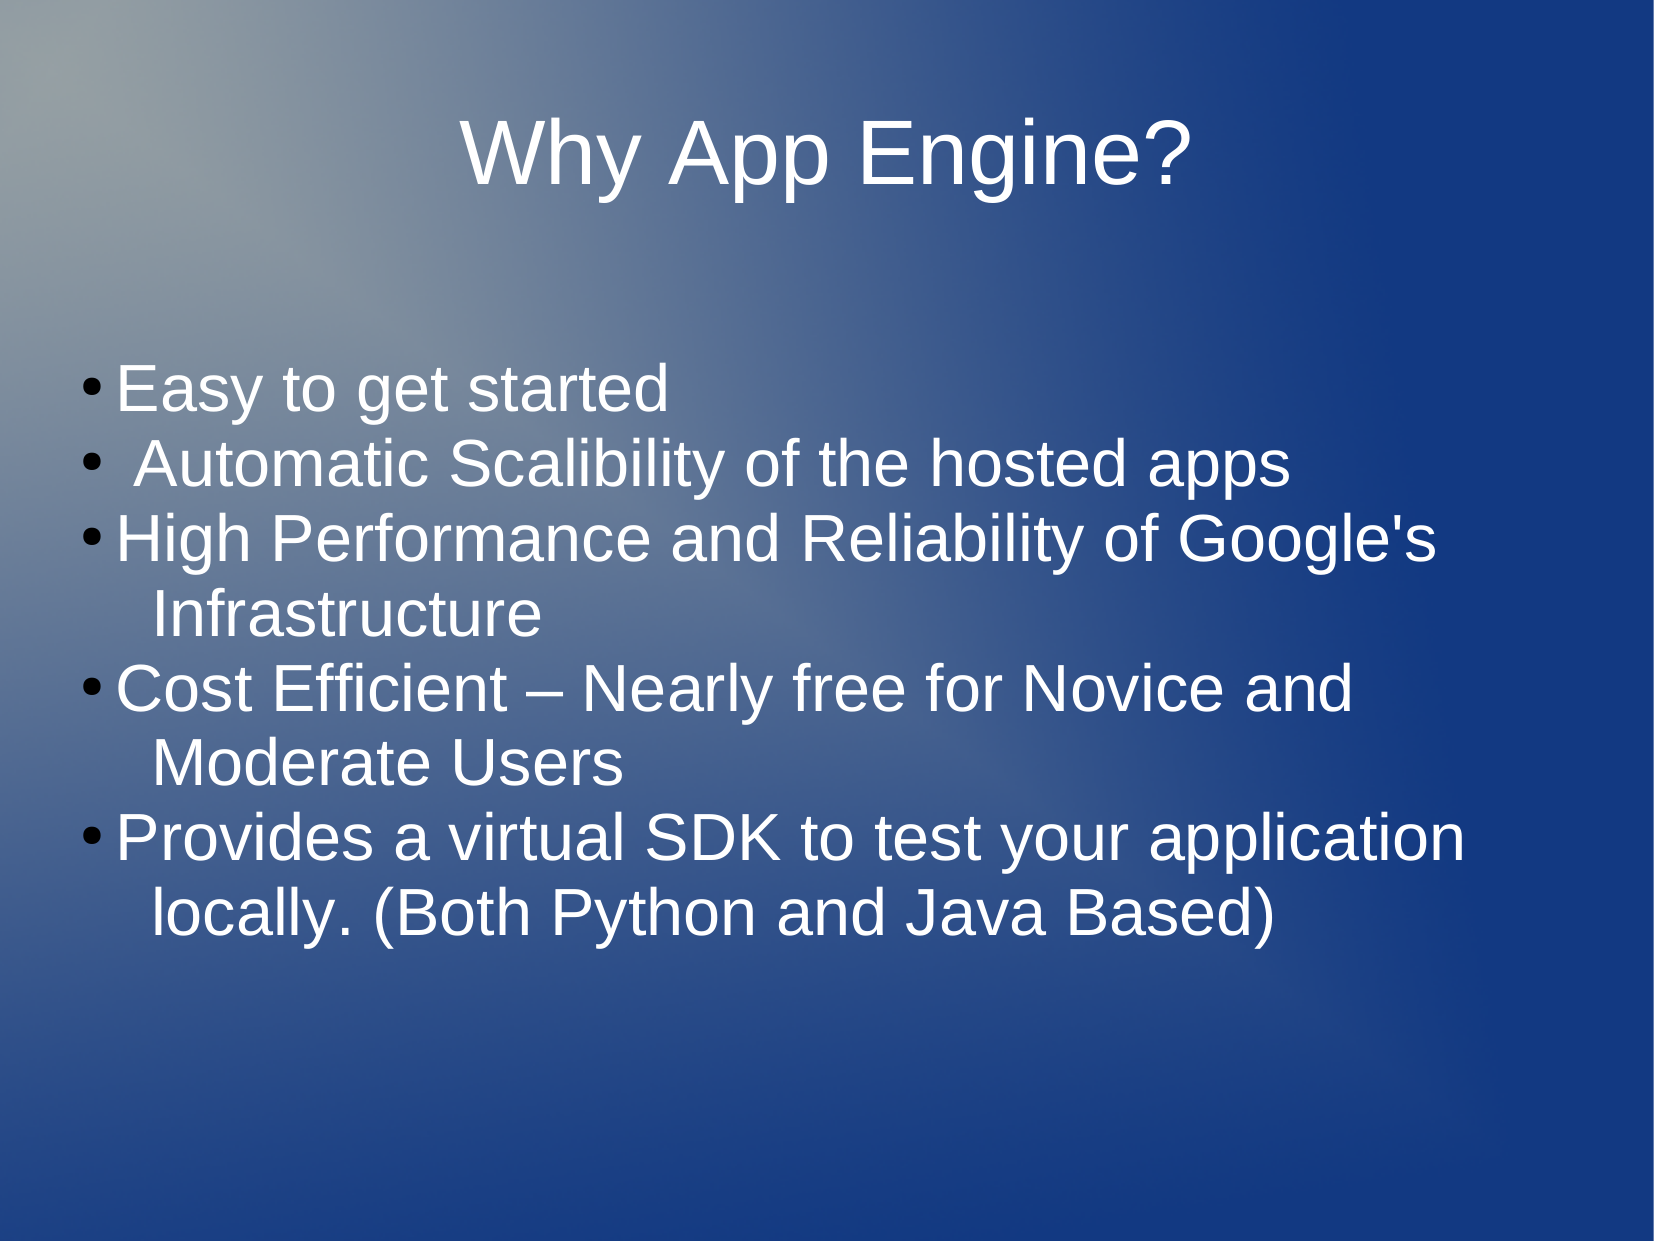

# Why App Engine?
Easy to get started
 Automatic Scalibility of the hosted apps
High Performance and Reliability of Google's Infrastructure
Cost Efficient – Nearly free for Novice and Moderate Users
Provides a virtual SDK to test your application locally. (Both Python and Java Based)